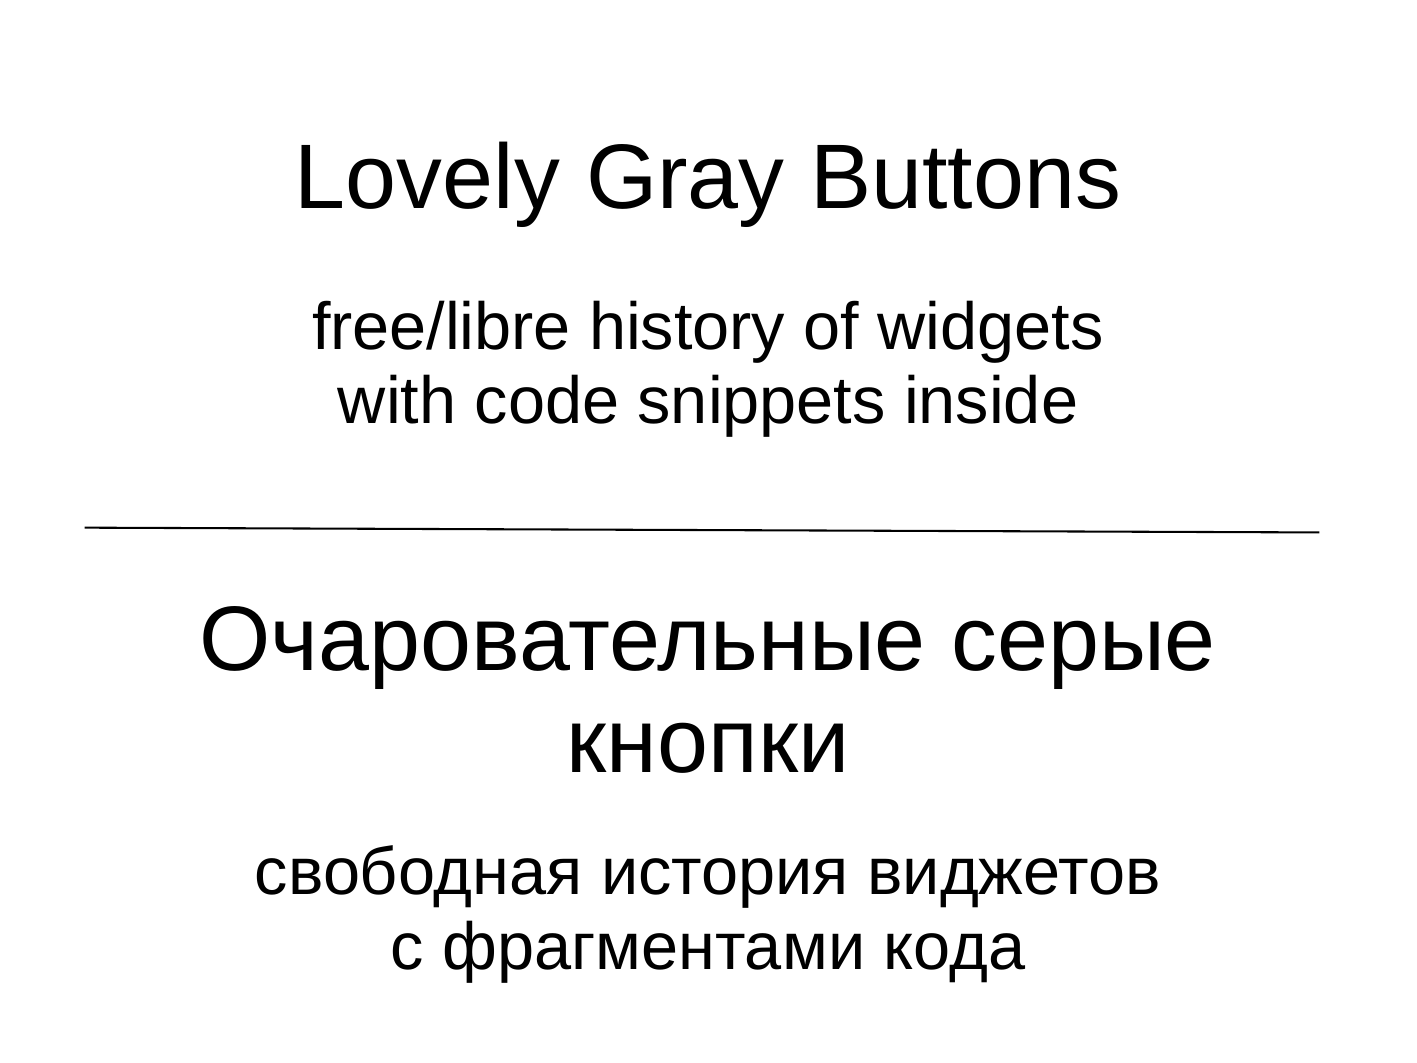

Lovely Gray Buttons
free/libre history of widgets
with code snippets inside
Очаровательные серые кнопки
свободная история виджетов
с фрагментами кода